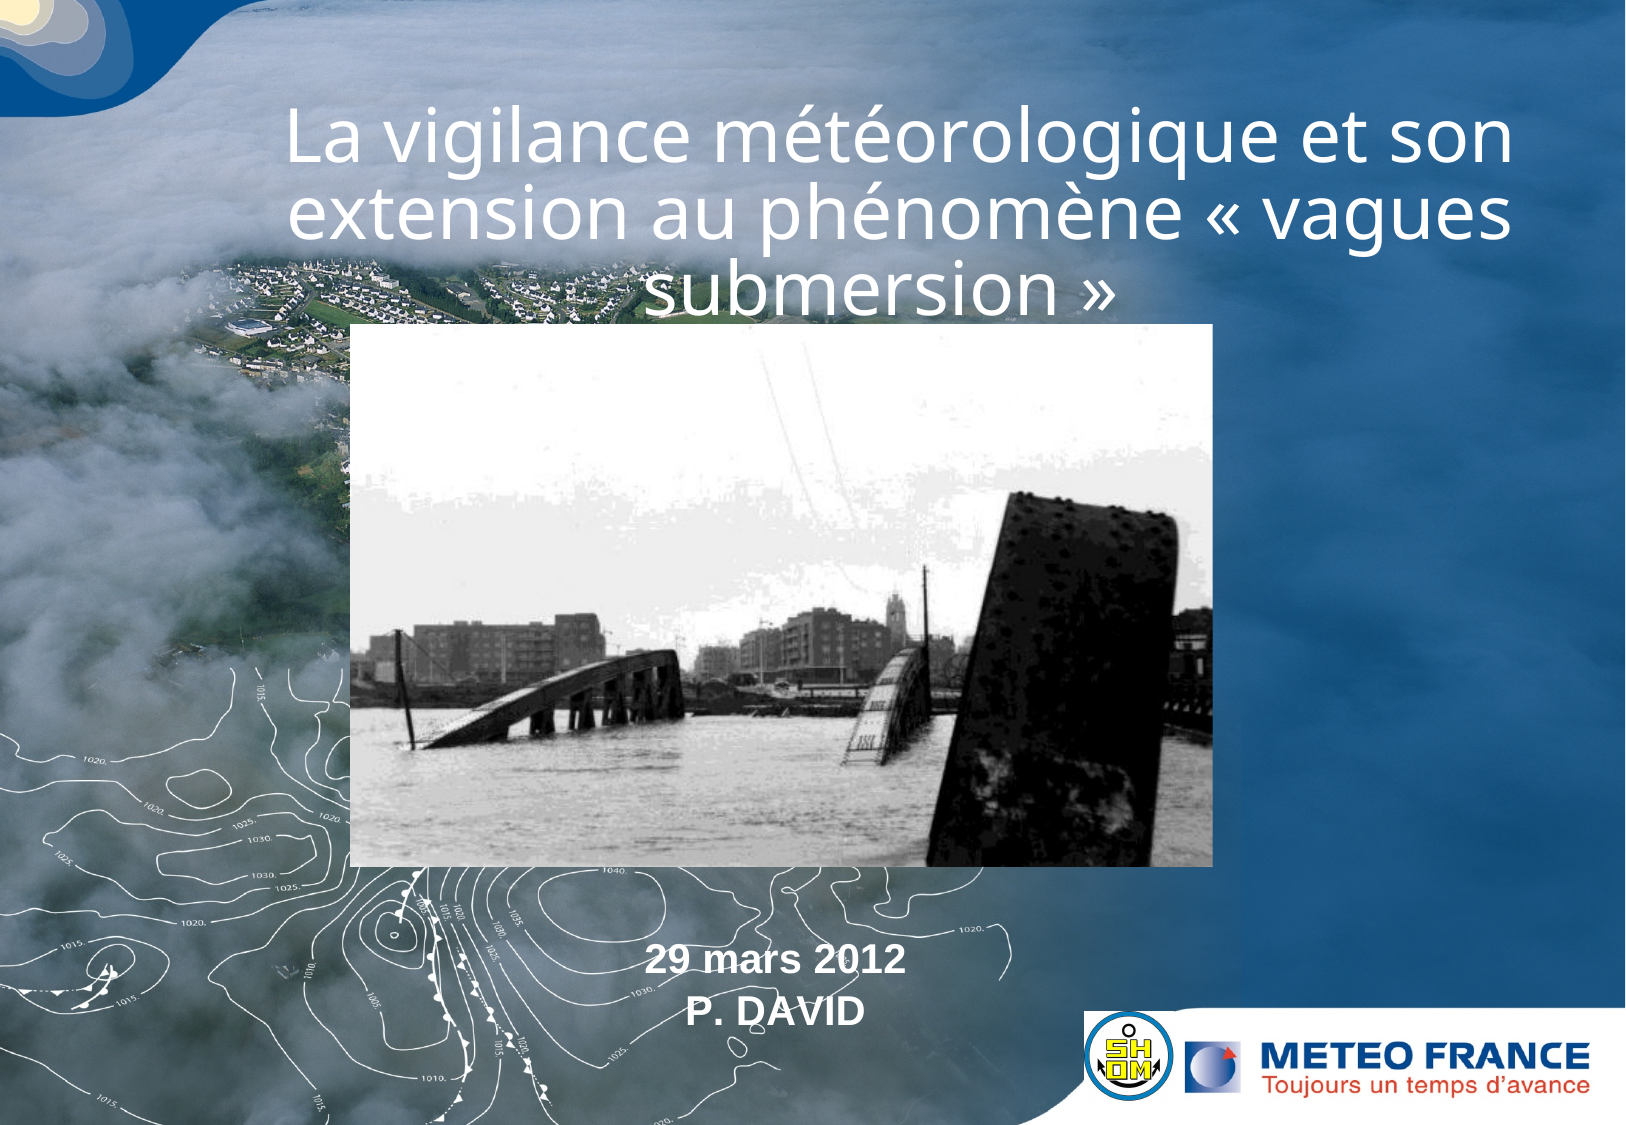

# La vigilance météorologique et son extension au phénomène « vagues submersion »
29 mars 2012
P. DAVID